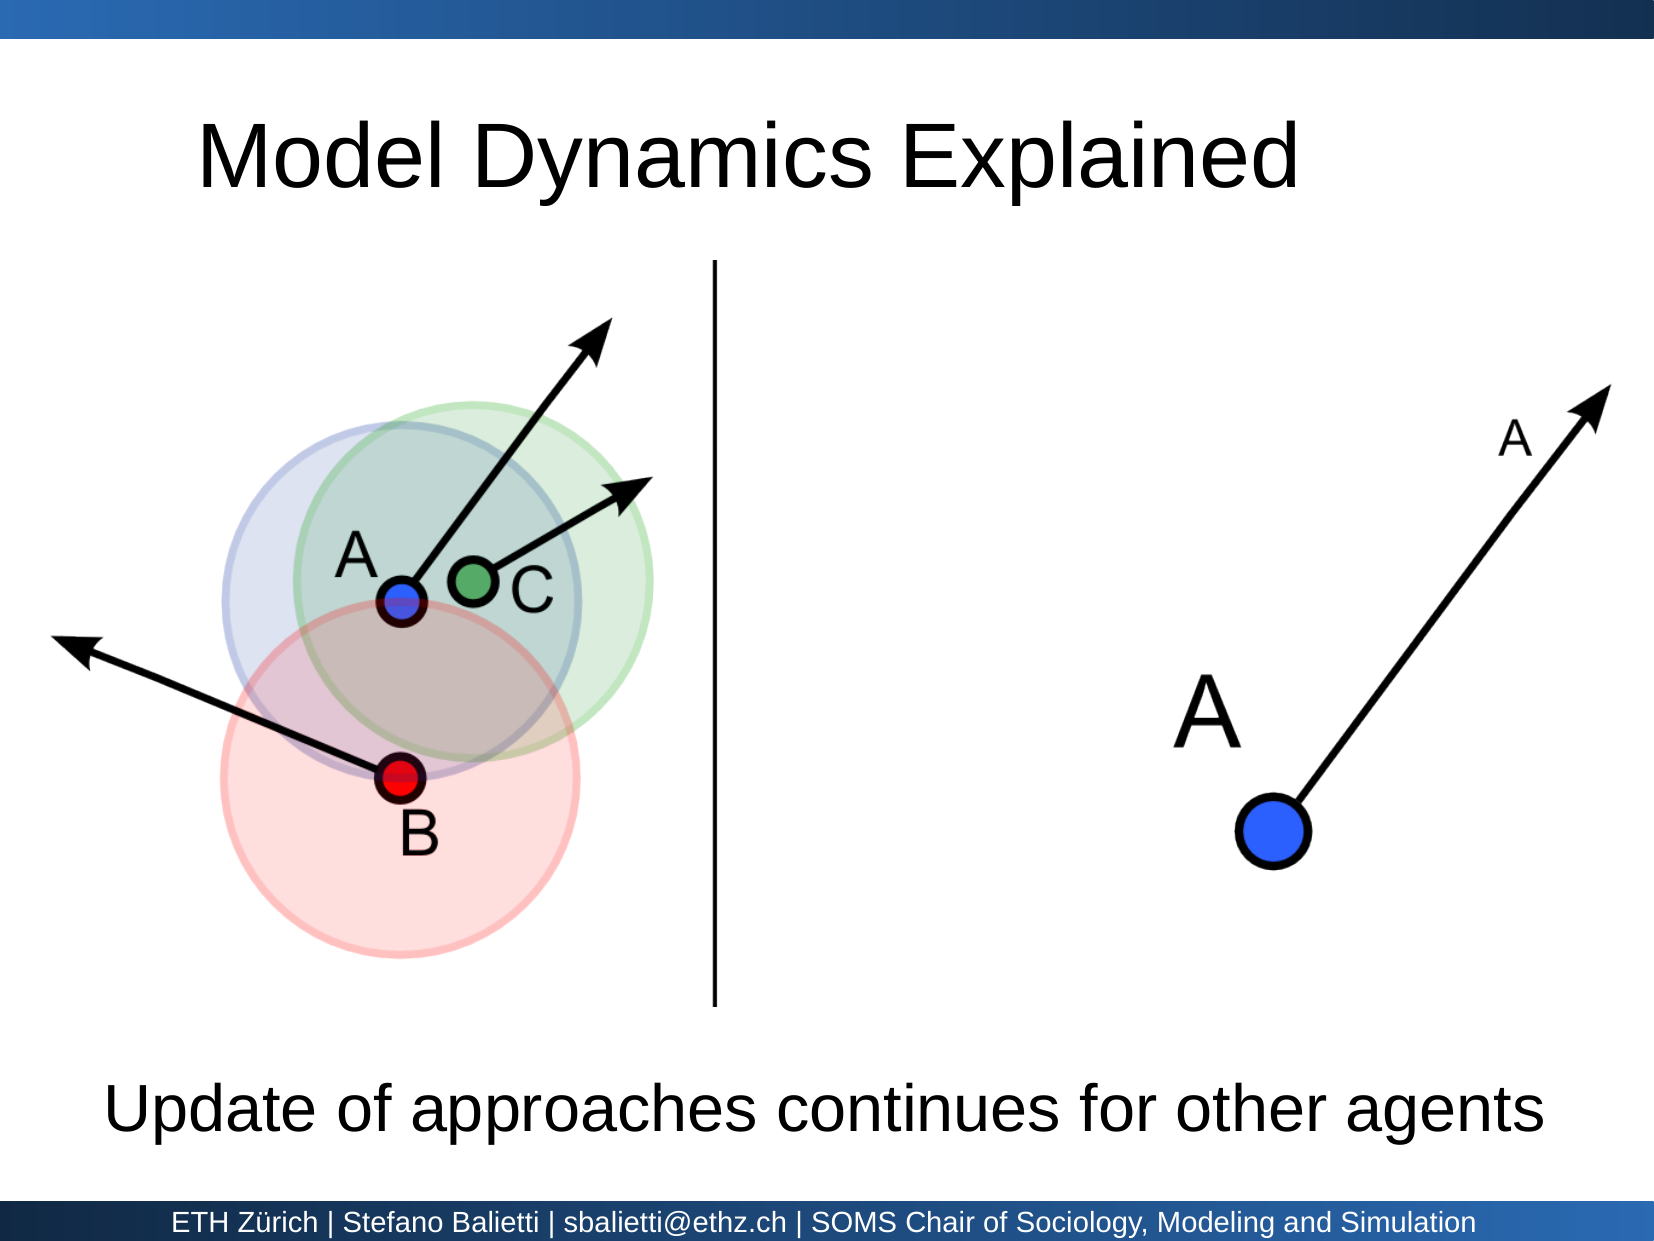

# Model Dynamics Explained
Update of approaches continues for other agents
 ETH Zürich | Stefano Balietti | sbalietti@ethz.ch | SOMS Chair of Sociology, Modeling and Simulation